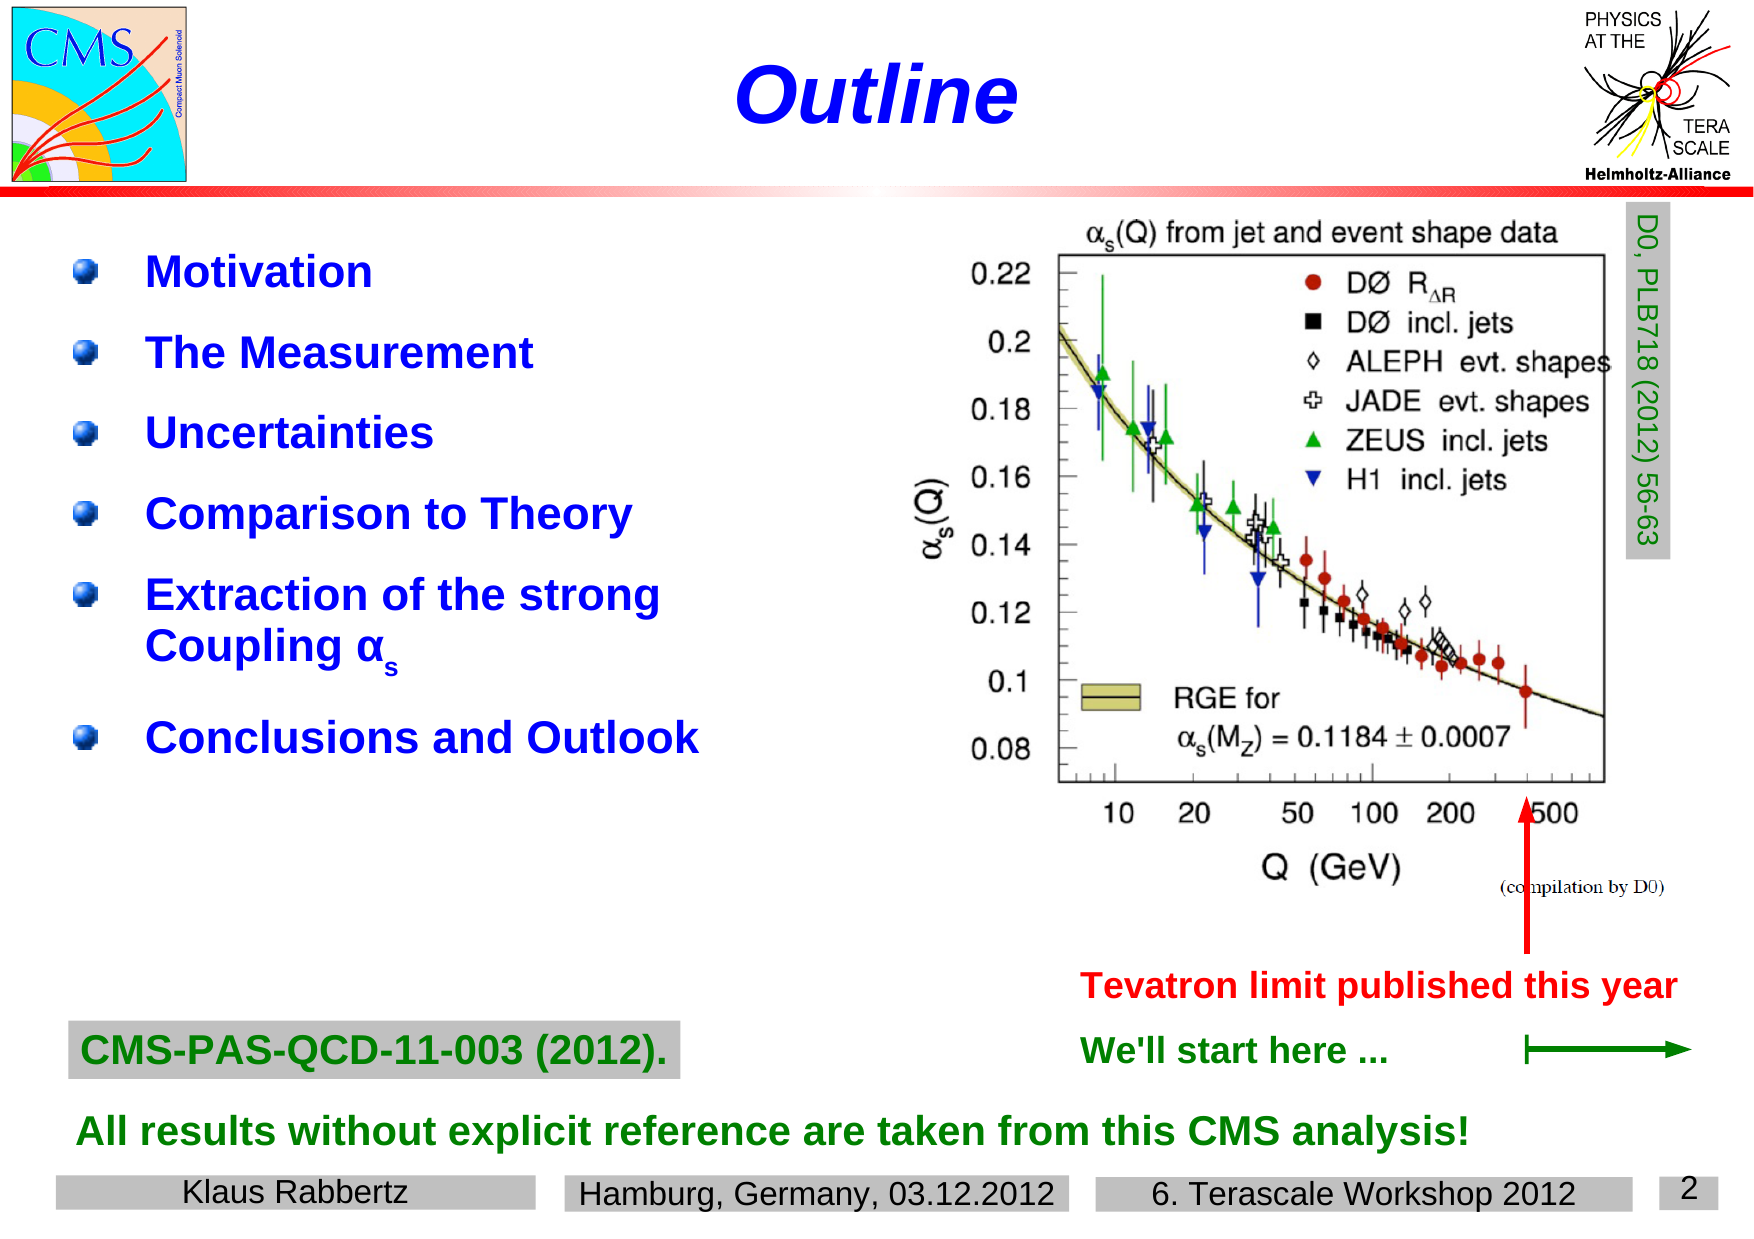

# Outline
Motivation
The Measurement
Uncertainties
Comparison to Theory
Extraction of the strong Coupling αs
Conclusions and Outlook
D0, PLB718 (2012) 56-63
Tevatron limit published this year
CMS-PAS-QCD-11-003 (2012).
We'll start here ...
All results without explicit reference are taken from this CMS analysis!